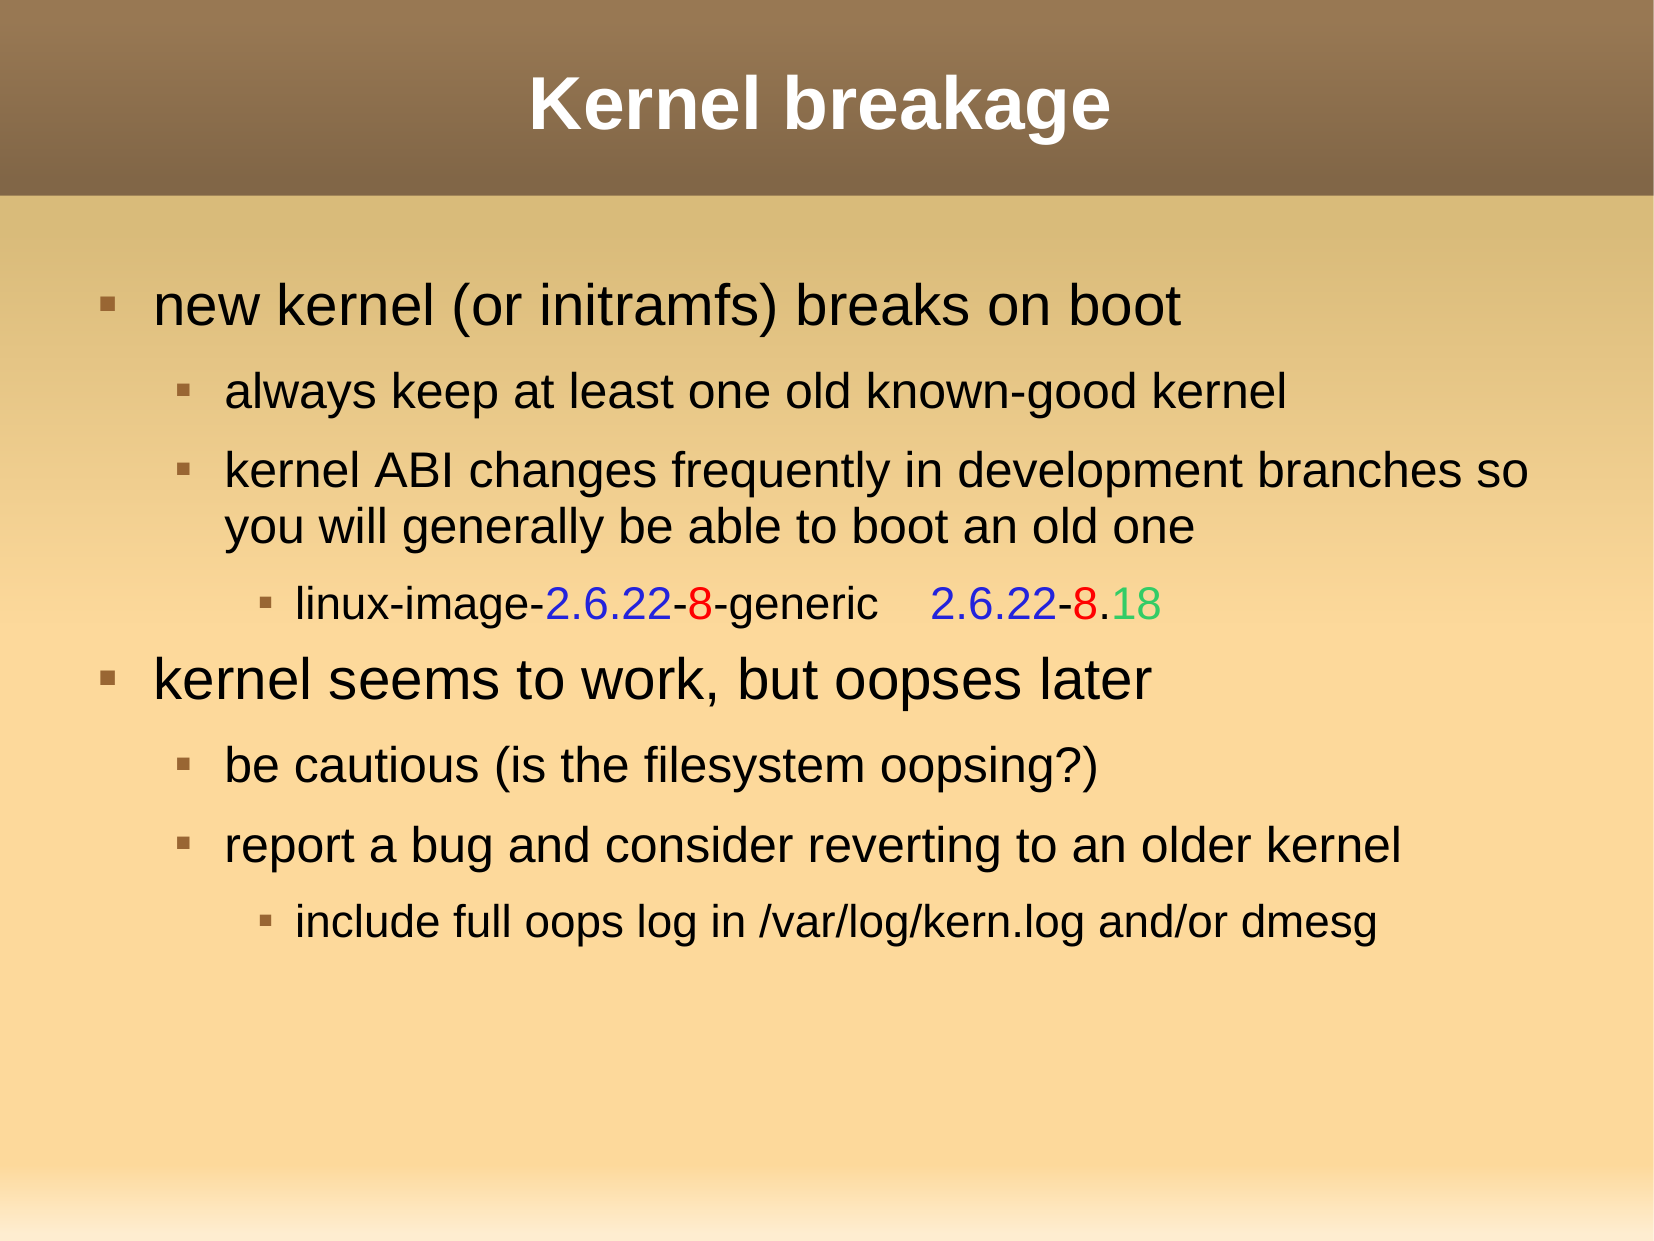

# Kernel breakage
new kernel (or initramfs) breaks on boot
always keep at least one old known-good kernel
kernel ABI changes frequently in development branches so you will generally be able to boot an old one
linux-image-2.6.22-8-generic 2.6.22-8.18
kernel seems to work, but oopses later
be cautious (is the filesystem oopsing?)
report a bug and consider reverting to an older kernel
include full oops log in /var/log/kern.log and/or dmesg